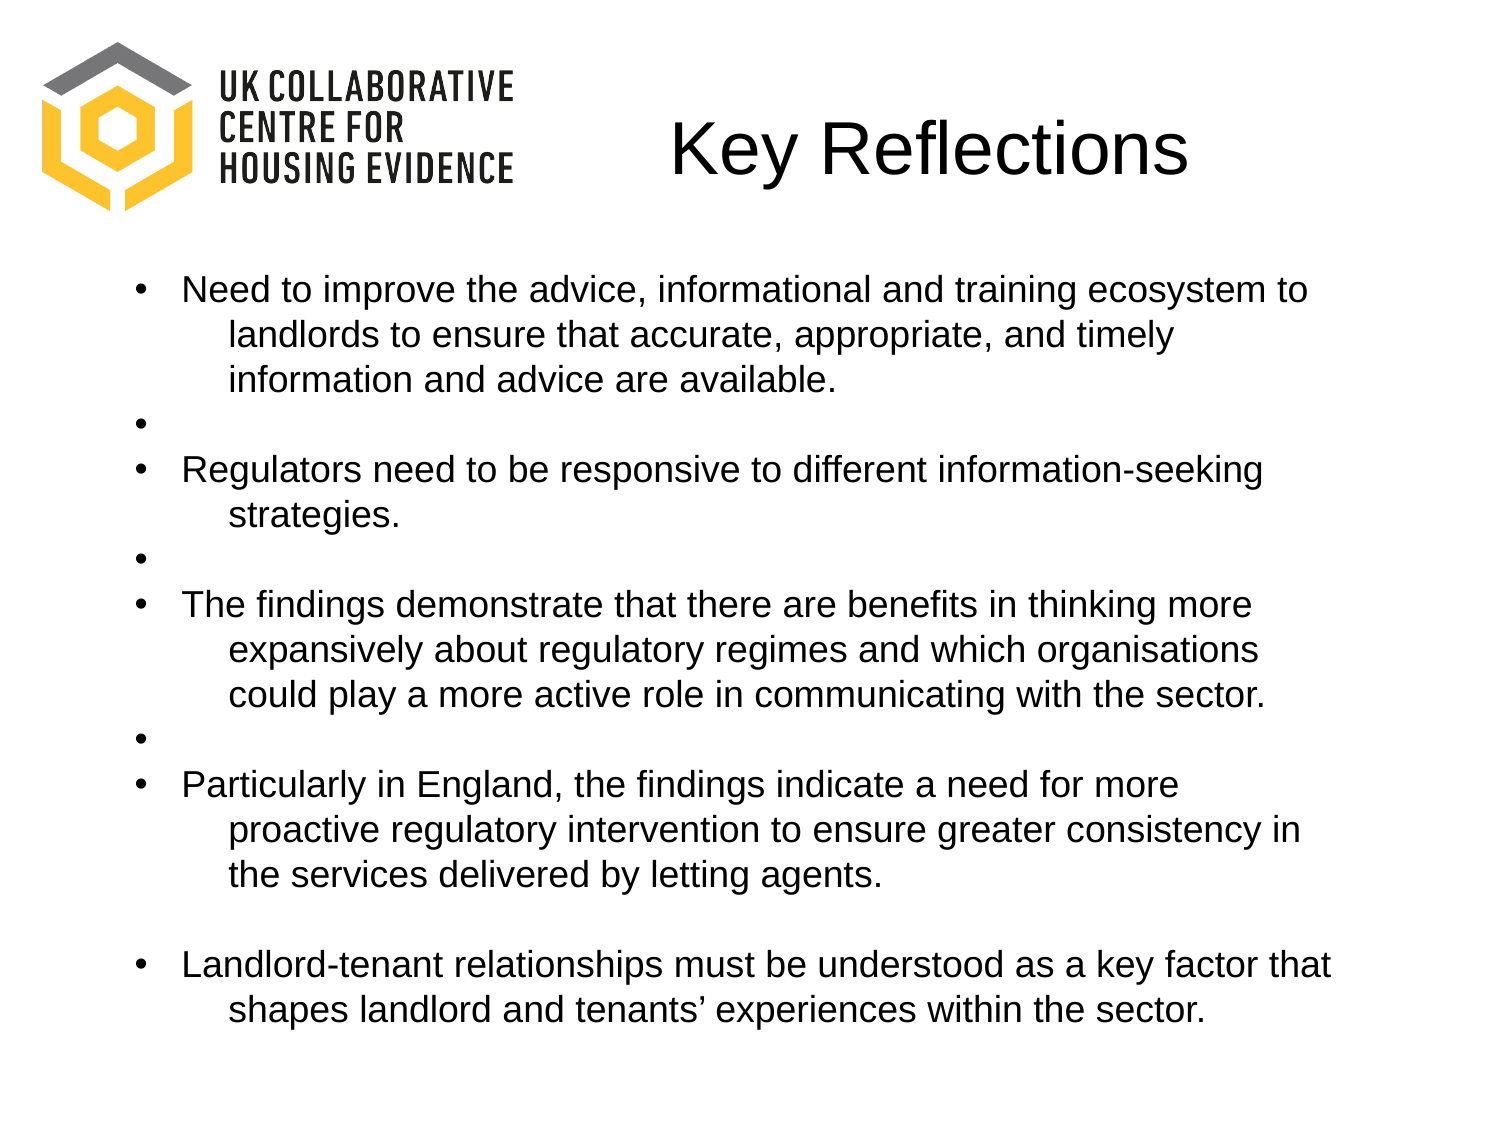

# Key Reflections
Need to improve the advice, informational and training ecosystem to landlords to ensure that accurate, appropriate, and timely information and advice are available.
Regulators need to be responsive to different information-seeking strategies.
The findings demonstrate that there are benefits in thinking more expansively about regulatory regimes and which organisations could play a more active role in communicating with the sector.
Particularly in England, the findings indicate a need for more proactive regulatory intervention to ensure greater consistency in the services delivered by letting agents.
Landlord-tenant relationships must be understood as a key factor that shapes landlord and tenants’ experiences within the sector.